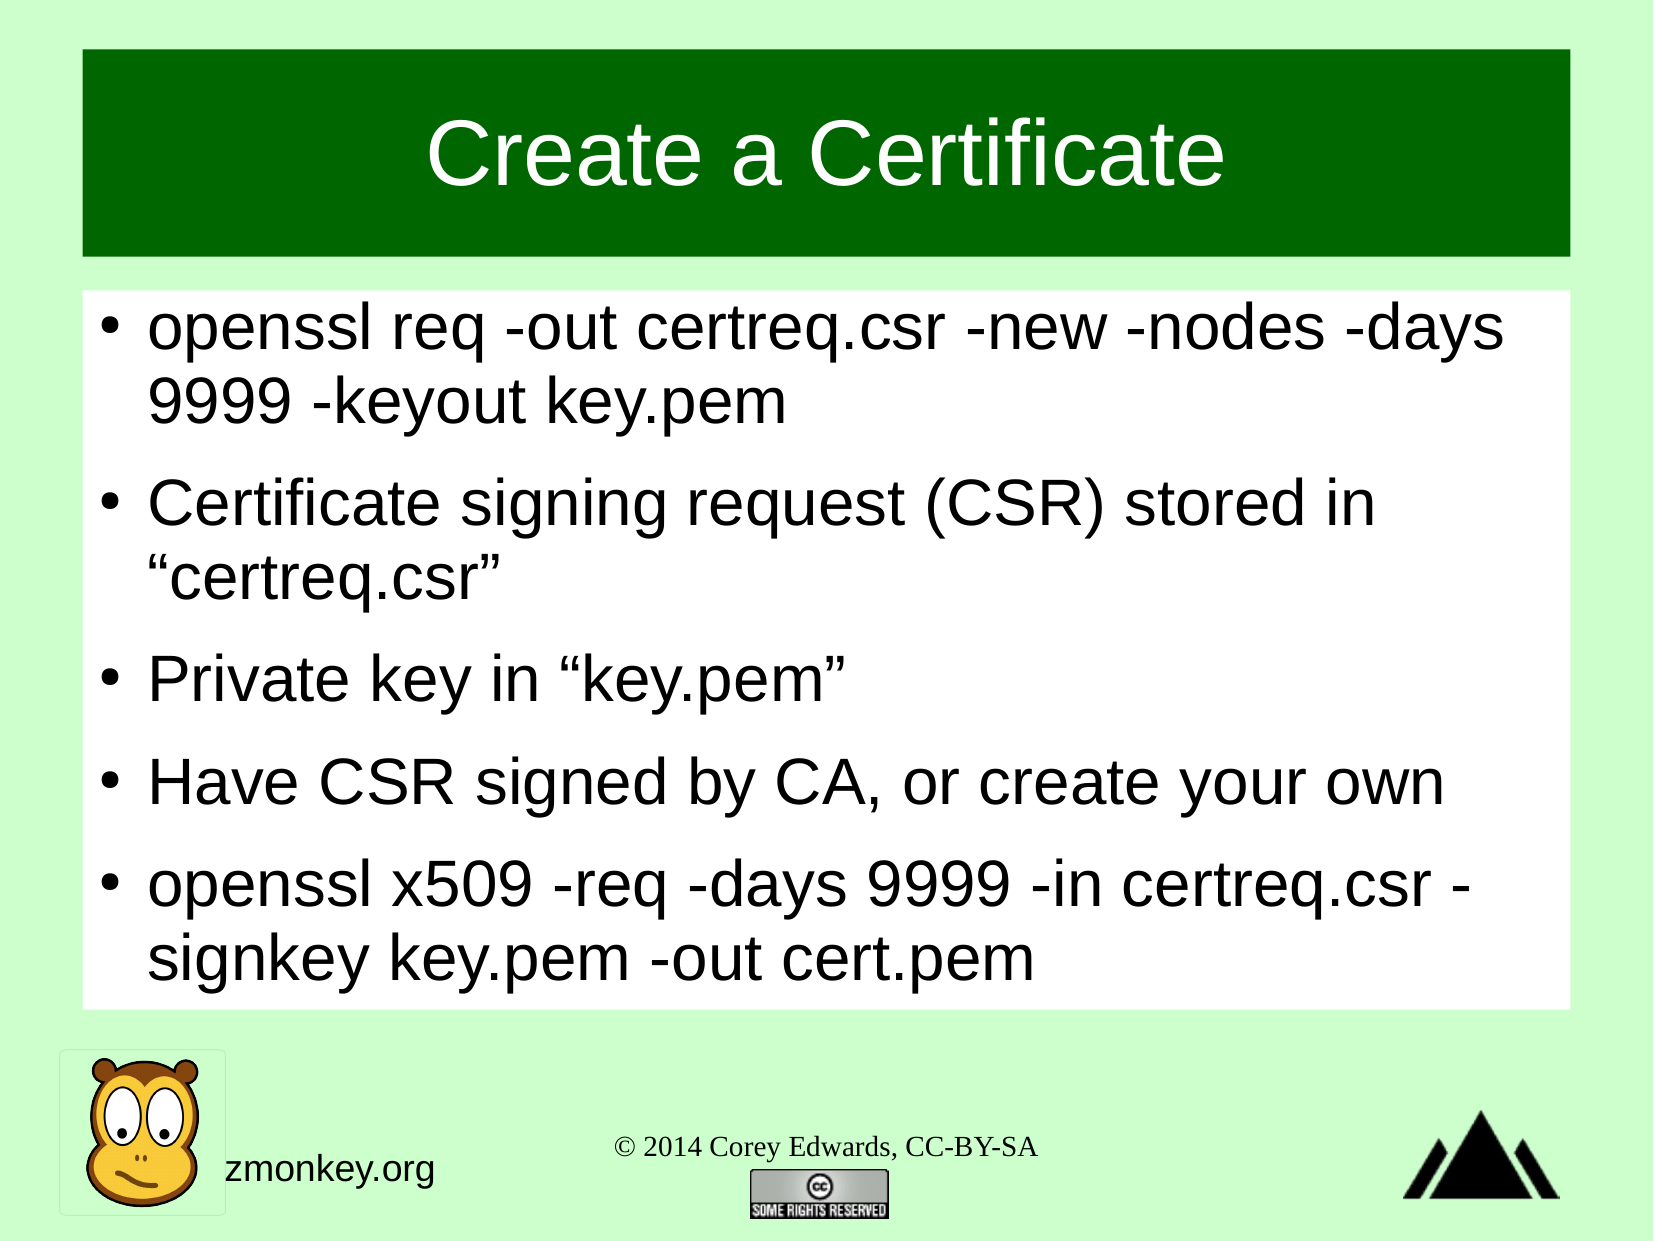

# Create a Certificate
openssl req -out certreq.csr -new -nodes -days 9999 -keyout key.pem
Certificate signing request (CSR) stored in “certreq.csr”
Private key in “key.pem”
Have CSR signed by CA, or create your own
openssl x509 -req -days 9999 -in certreq.csr -signkey key.pem -out cert.pem